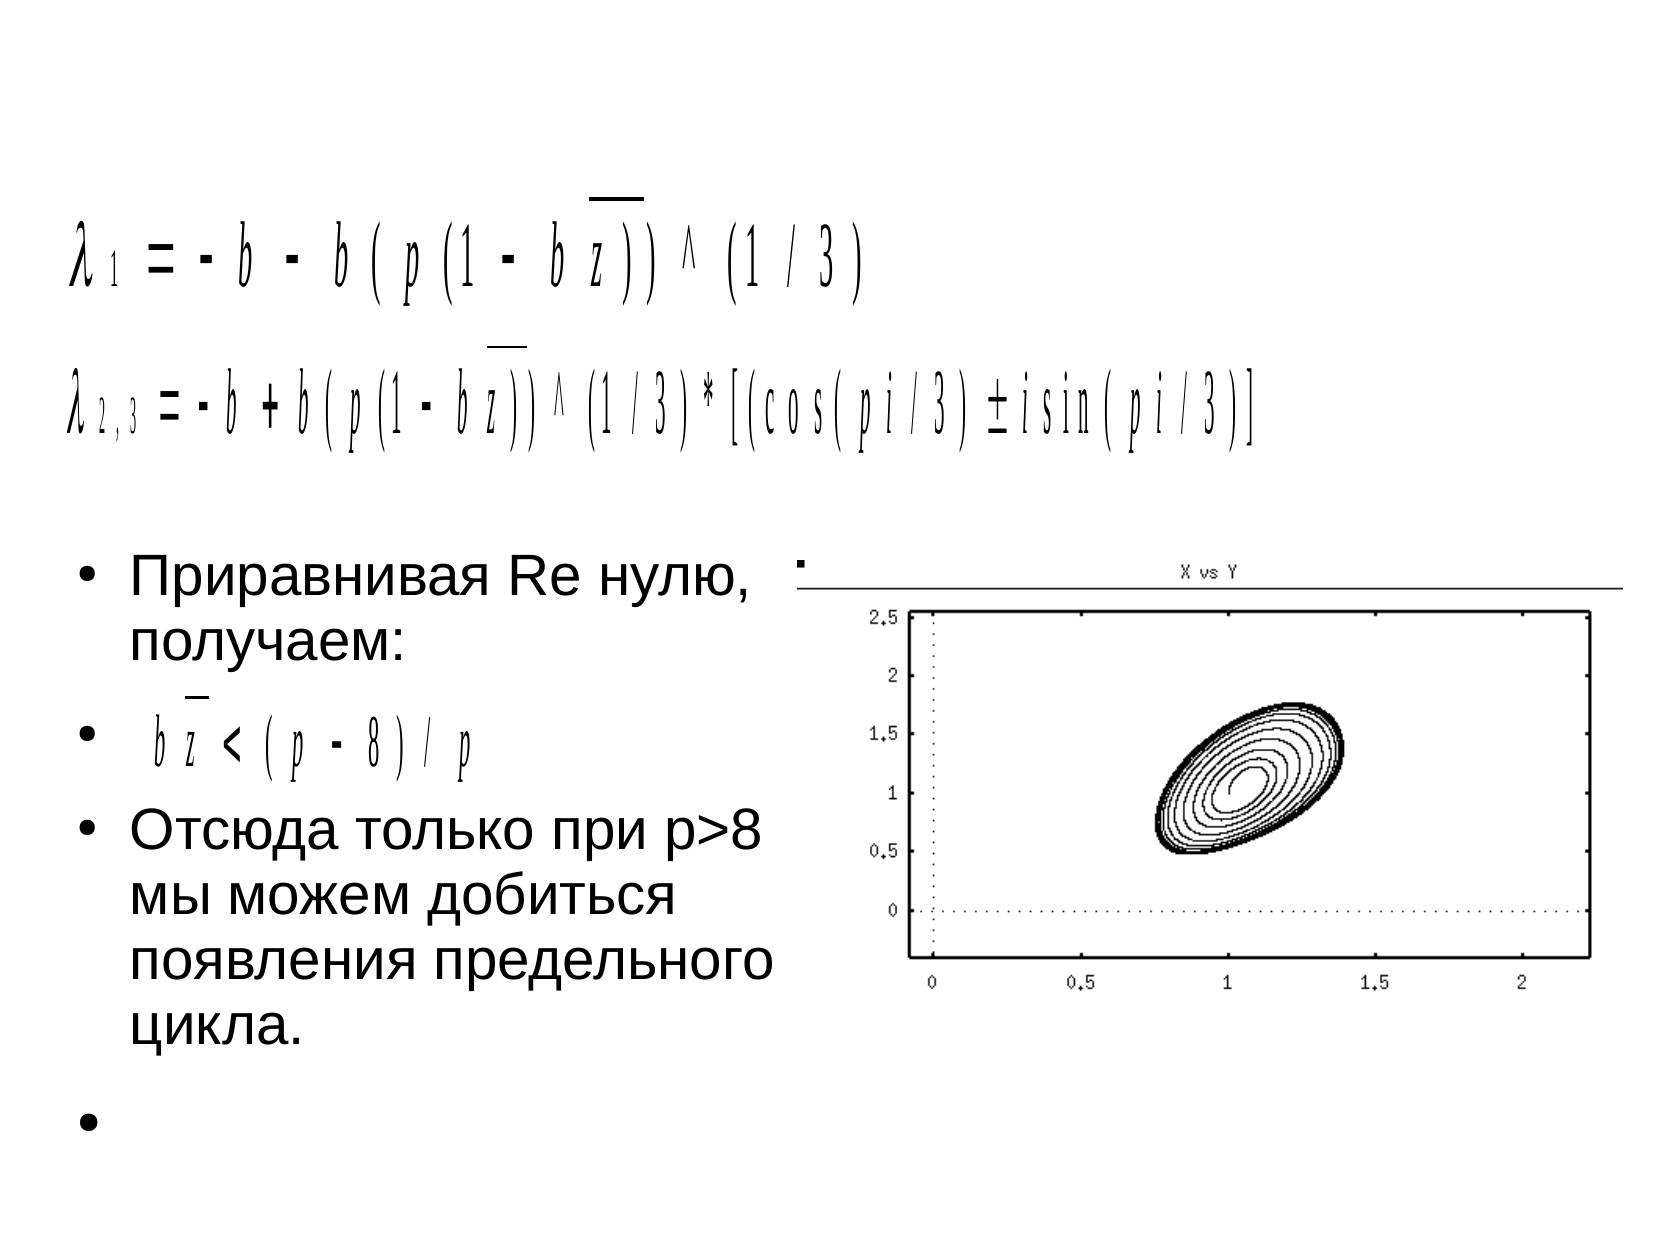

#
Приравнивая Re нулю, получаем:
Отсюда только при p>8 мы можем добиться появления предельного цикла.